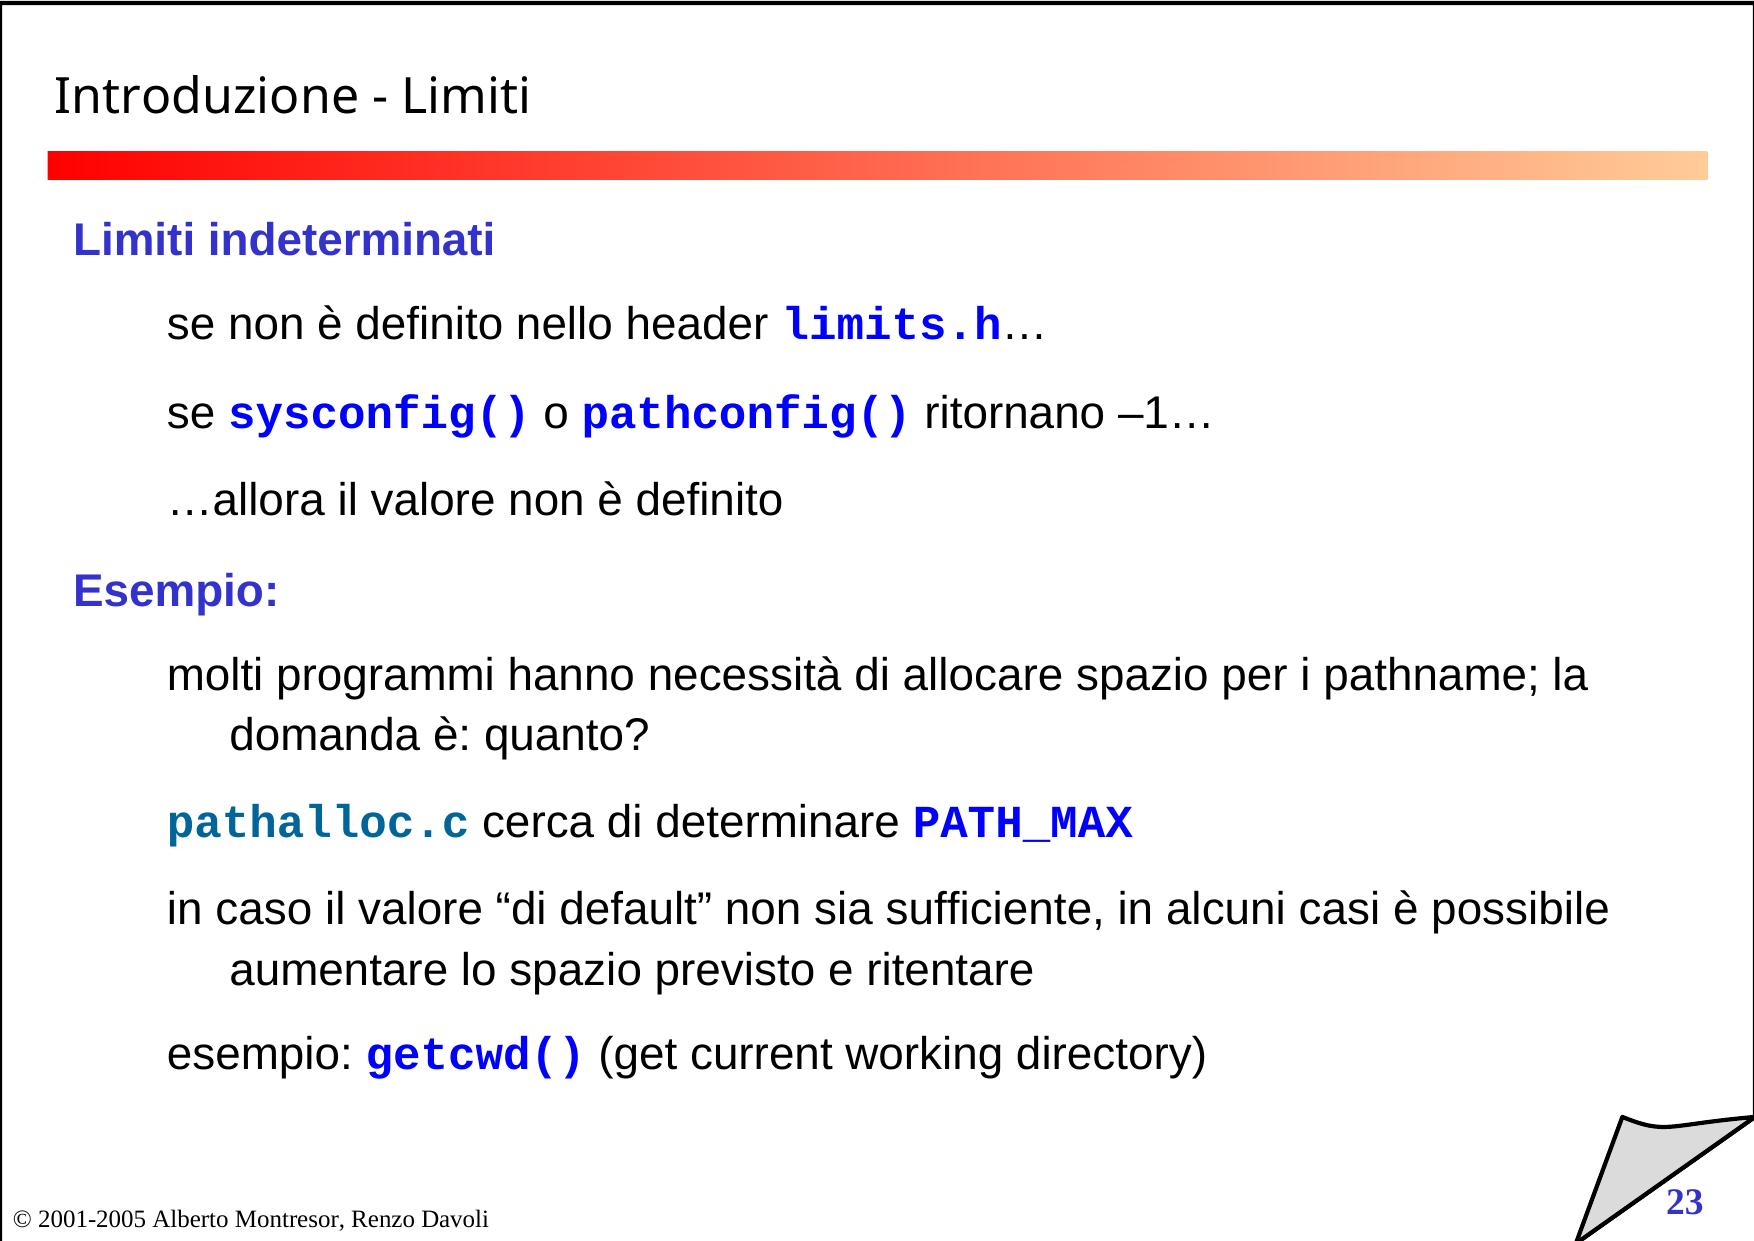

# Introduzione - Limiti
Limiti indeterminati
se non è definito nello header limits.h…
se sysconfig() o pathconfig() ritornano –1…
…allora il valore non è definito
Esempio:
molti programmi hanno necessità di allocare spazio per i pathname; la domanda è: quanto?
pathalloc.c cerca di determinare PATH_MAX
in caso il valore “di default” non sia sufficiente, in alcuni casi è possibile aumentare lo spazio previsto e ritentare
esempio: getcwd() (get current working directory)